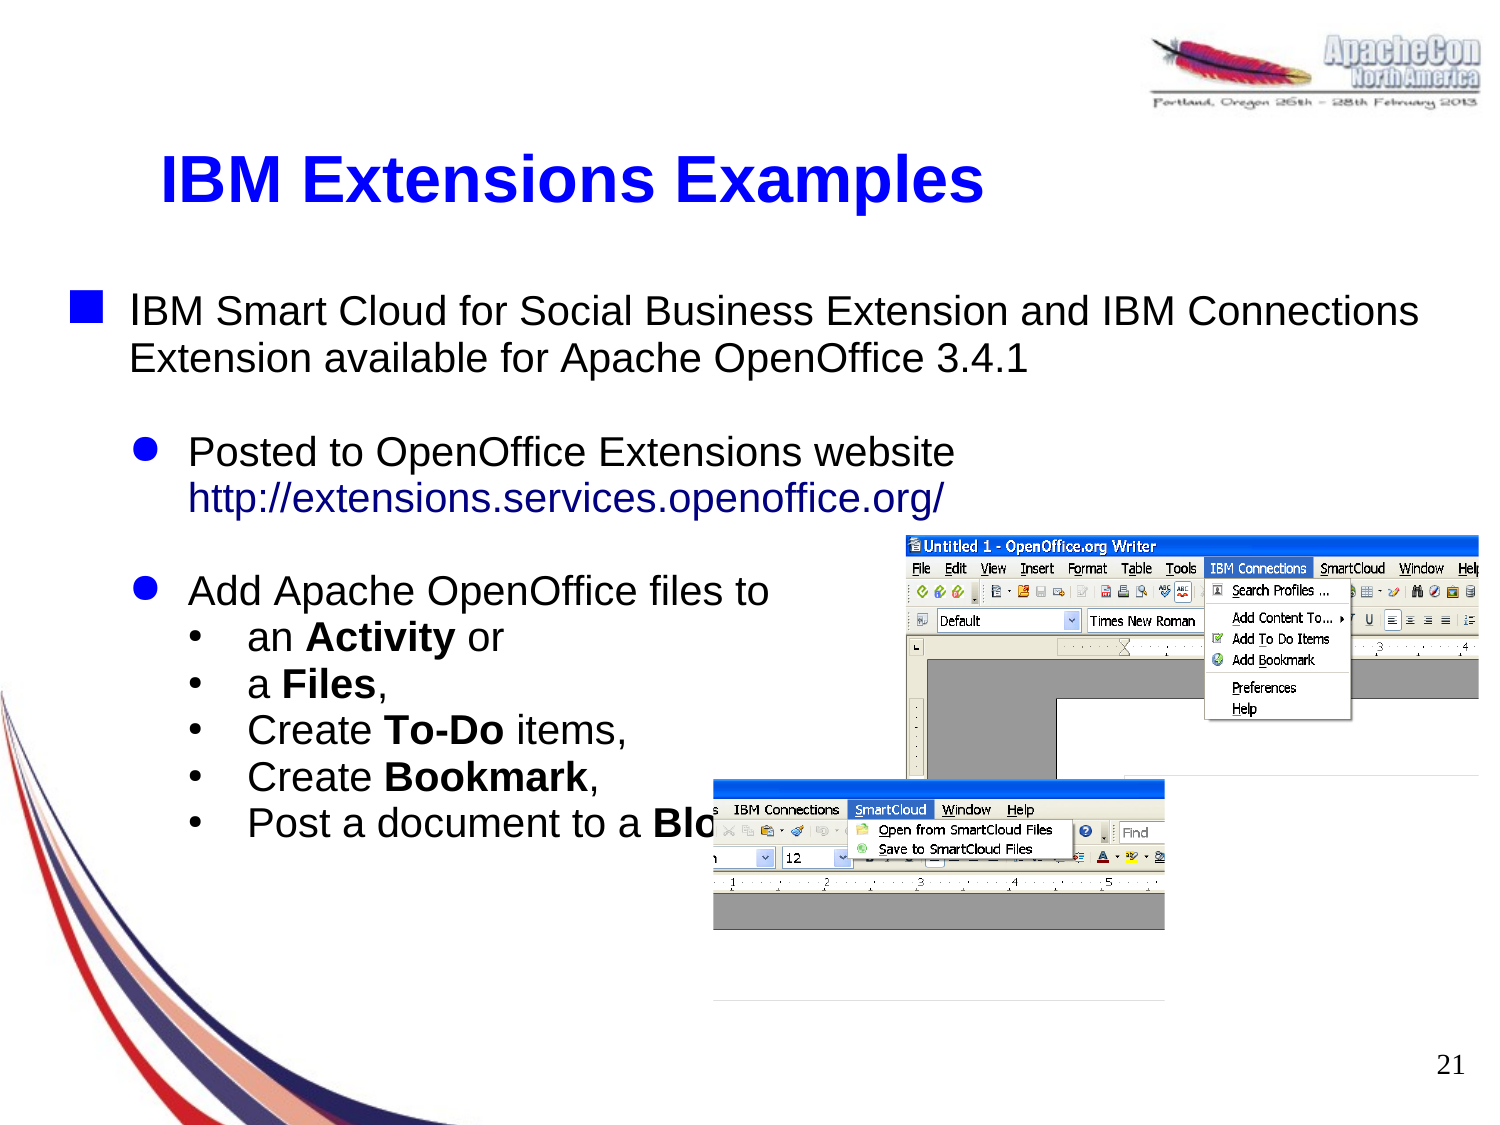

# IBM Extensions Examples
IBM Smart Cloud for Social Business Extension and IBM Connections Extension available for Apache OpenOffice 3.4.1
Posted to OpenOffice Extensions website
http://extensions.services.openoffice.org/
Add Apache OpenOffice files to
an Activity or
a Files,
Create To-Do items,
Create Bookmark,
Post a document to a Blog
21